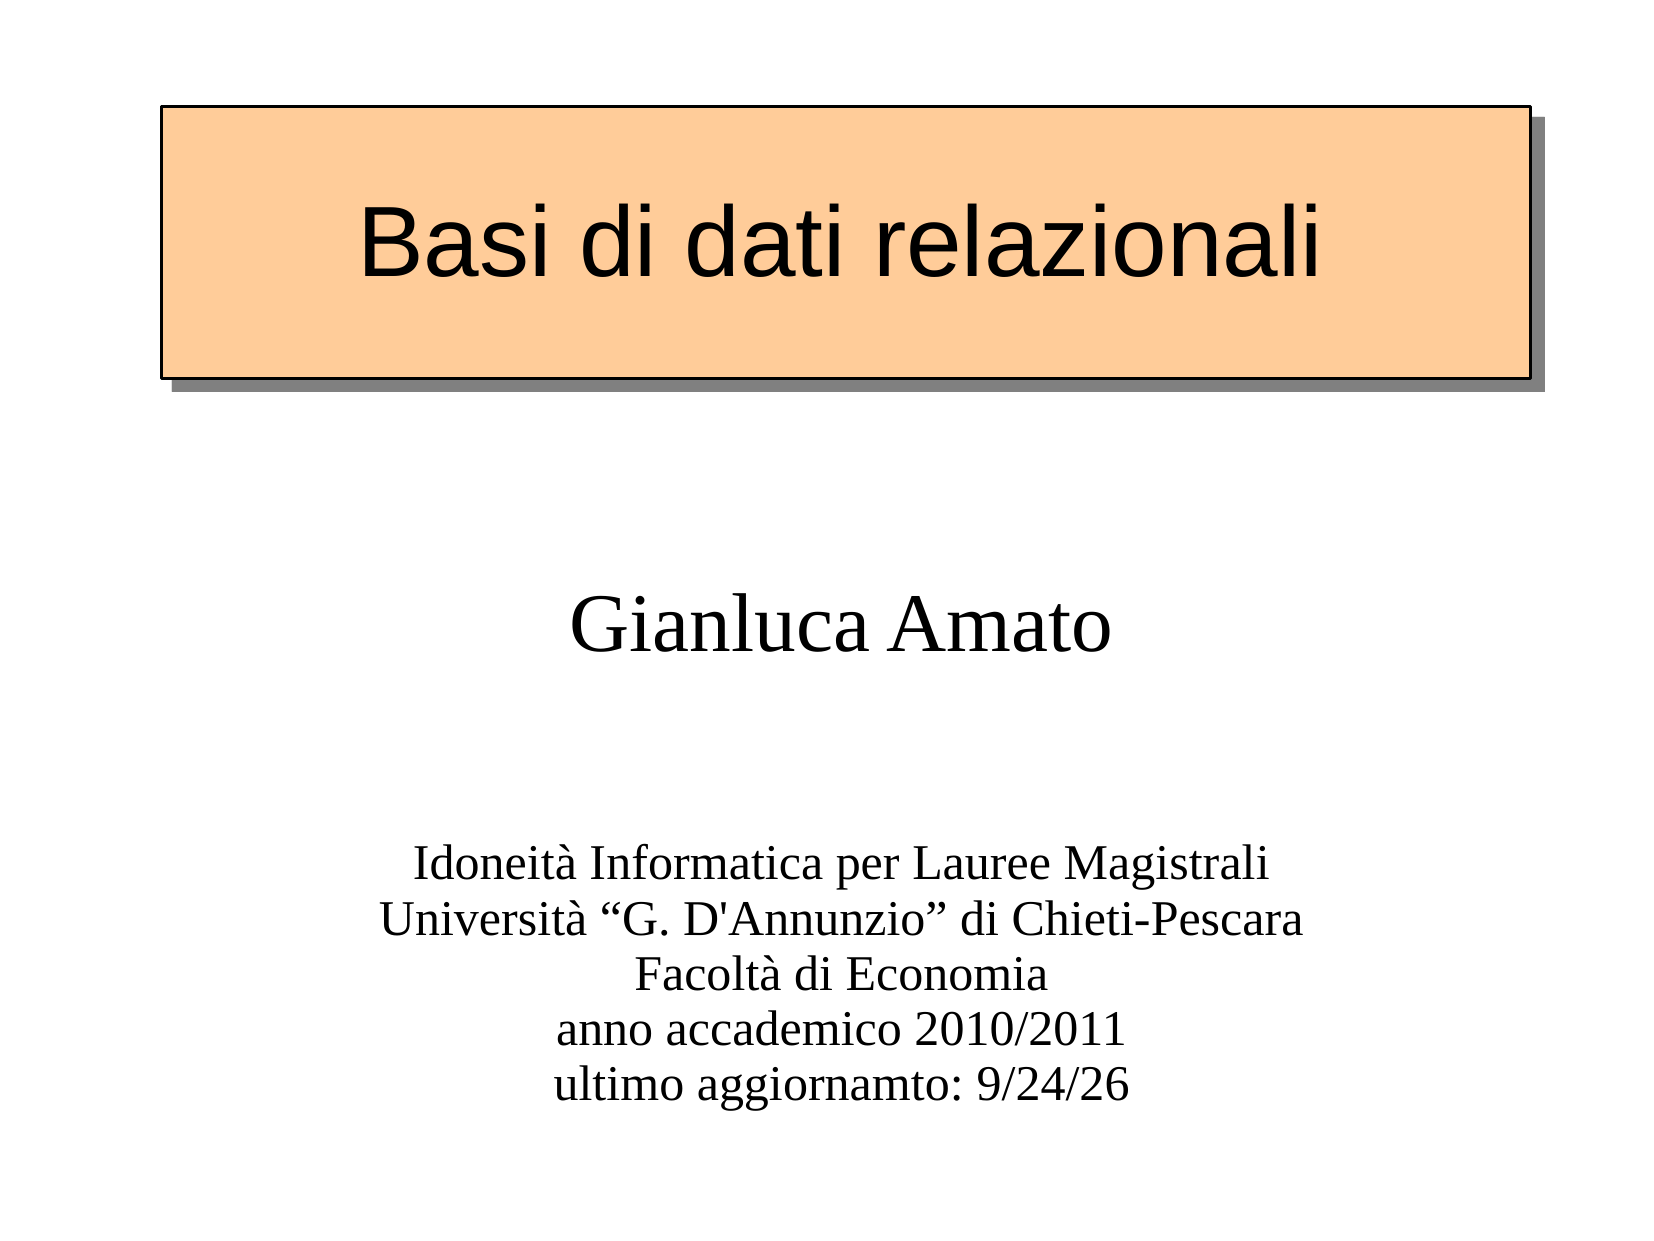

Basi di dati relazionali
Gianluca Amato
Idoneità Informatica per Lauree Magistrali
Università “G. D'Annunzio” di Chieti-Pescara
Facoltà di Economia
anno accademico 2010/2011
ultimo aggiornamto: